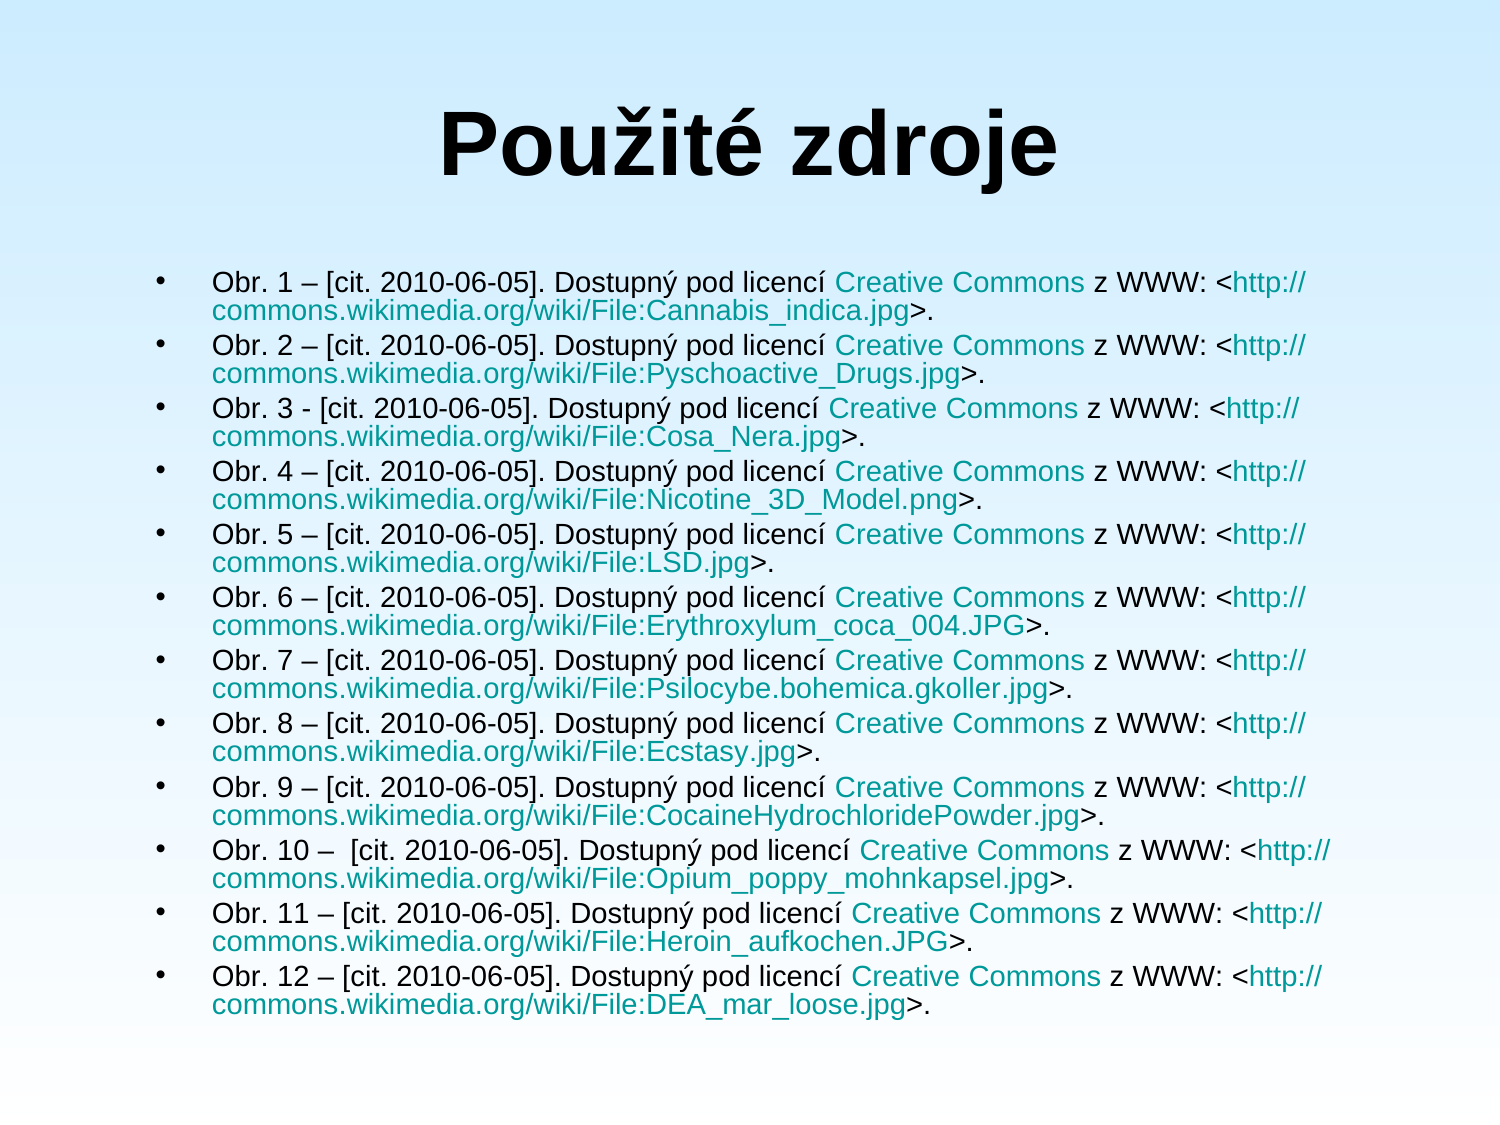

# Použité zdroje
Obr. 1 – [cit. 2010-06-05]. Dostupný pod licencí Creative Commons z WWW: <http://commons.wikimedia.org/wiki/File:Cannabis_indica.jpg>.
Obr. 2 – [cit. 2010-06-05]. Dostupný pod licencí Creative Commons z WWW: <http://commons.wikimedia.org/wiki/File:Pyschoactive_Drugs.jpg>.
Obr. 3 - [cit. 2010-06-05]. Dostupný pod licencí Creative Commons z WWW: <http://commons.wikimedia.org/wiki/File:Cosa_Nera.jpg>.
Obr. 4 – [cit. 2010-06-05]. Dostupný pod licencí Creative Commons z WWW: <http://commons.wikimedia.org/wiki/File:Nicotine_3D_Model.png>.
Obr. 5 – [cit. 2010-06-05]. Dostupný pod licencí Creative Commons z WWW: <http://commons.wikimedia.org/wiki/File:LSD.jpg>.
Obr. 6 – [cit. 2010-06-05]. Dostupný pod licencí Creative Commons z WWW: <http://commons.wikimedia.org/wiki/File:Erythroxylum_coca_004.JPG>.
Obr. 7 – [cit. 2010-06-05]. Dostupný pod licencí Creative Commons z WWW: <http://commons.wikimedia.org/wiki/File:Psilocybe.bohemica.gkoller.jpg>.
Obr. 8 – [cit. 2010-06-05]. Dostupný pod licencí Creative Commons z WWW: <http://commons.wikimedia.org/wiki/File:Ecstasy.jpg>.
Obr. 9 – [cit. 2010-06-05]. Dostupný pod licencí Creative Commons z WWW: <http://commons.wikimedia.org/wiki/File:CocaineHydrochloridePowder.jpg>.
Obr. 10 – [cit. 2010-06-05]. Dostupný pod licencí Creative Commons z WWW: <http://commons.wikimedia.org/wiki/File:Opium_poppy_mohnkapsel.jpg>.
Obr. 11 – [cit. 2010-06-05]. Dostupný pod licencí Creative Commons z WWW: <http://commons.wikimedia.org/wiki/File:Heroin_aufkochen.JPG>.
Obr. 12 – [cit. 2010-06-05]. Dostupný pod licencí Creative Commons z WWW: <http://commons.wikimedia.org/wiki/File:DEA_mar_loose.jpg>.